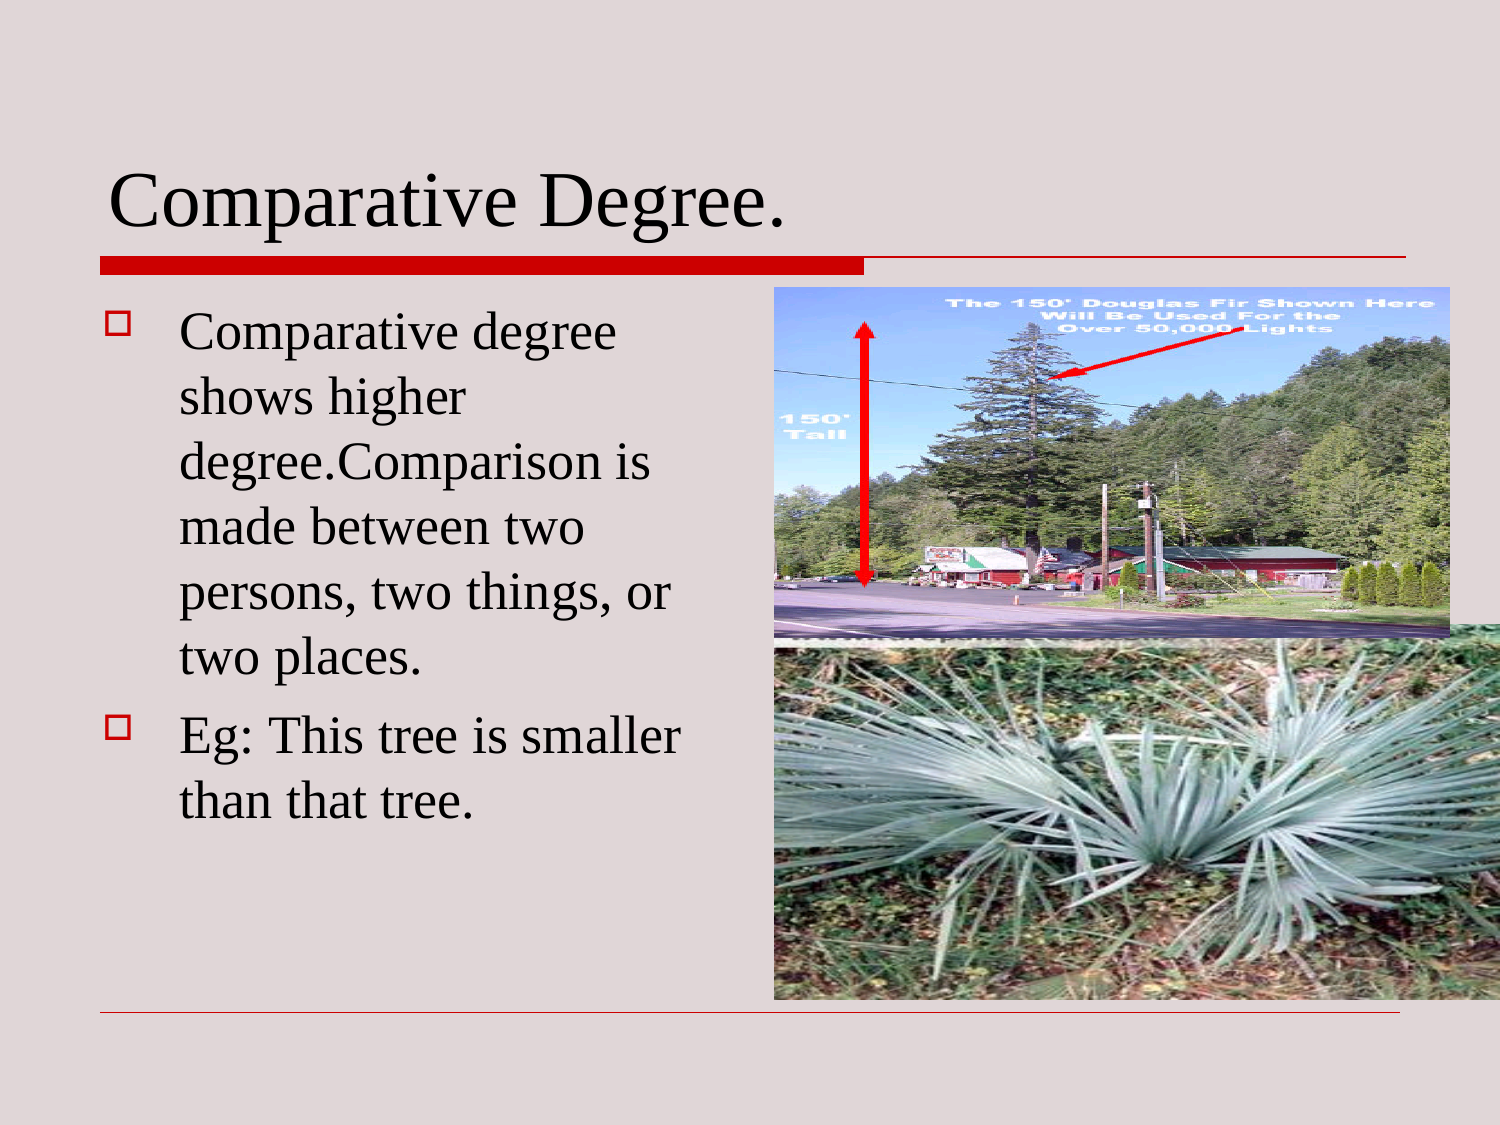

# Comparative Degree.
Comparative degree shows higher degree.Comparison is made between two persons, two things, or two places.
Eg: This tree is smaller than that tree.